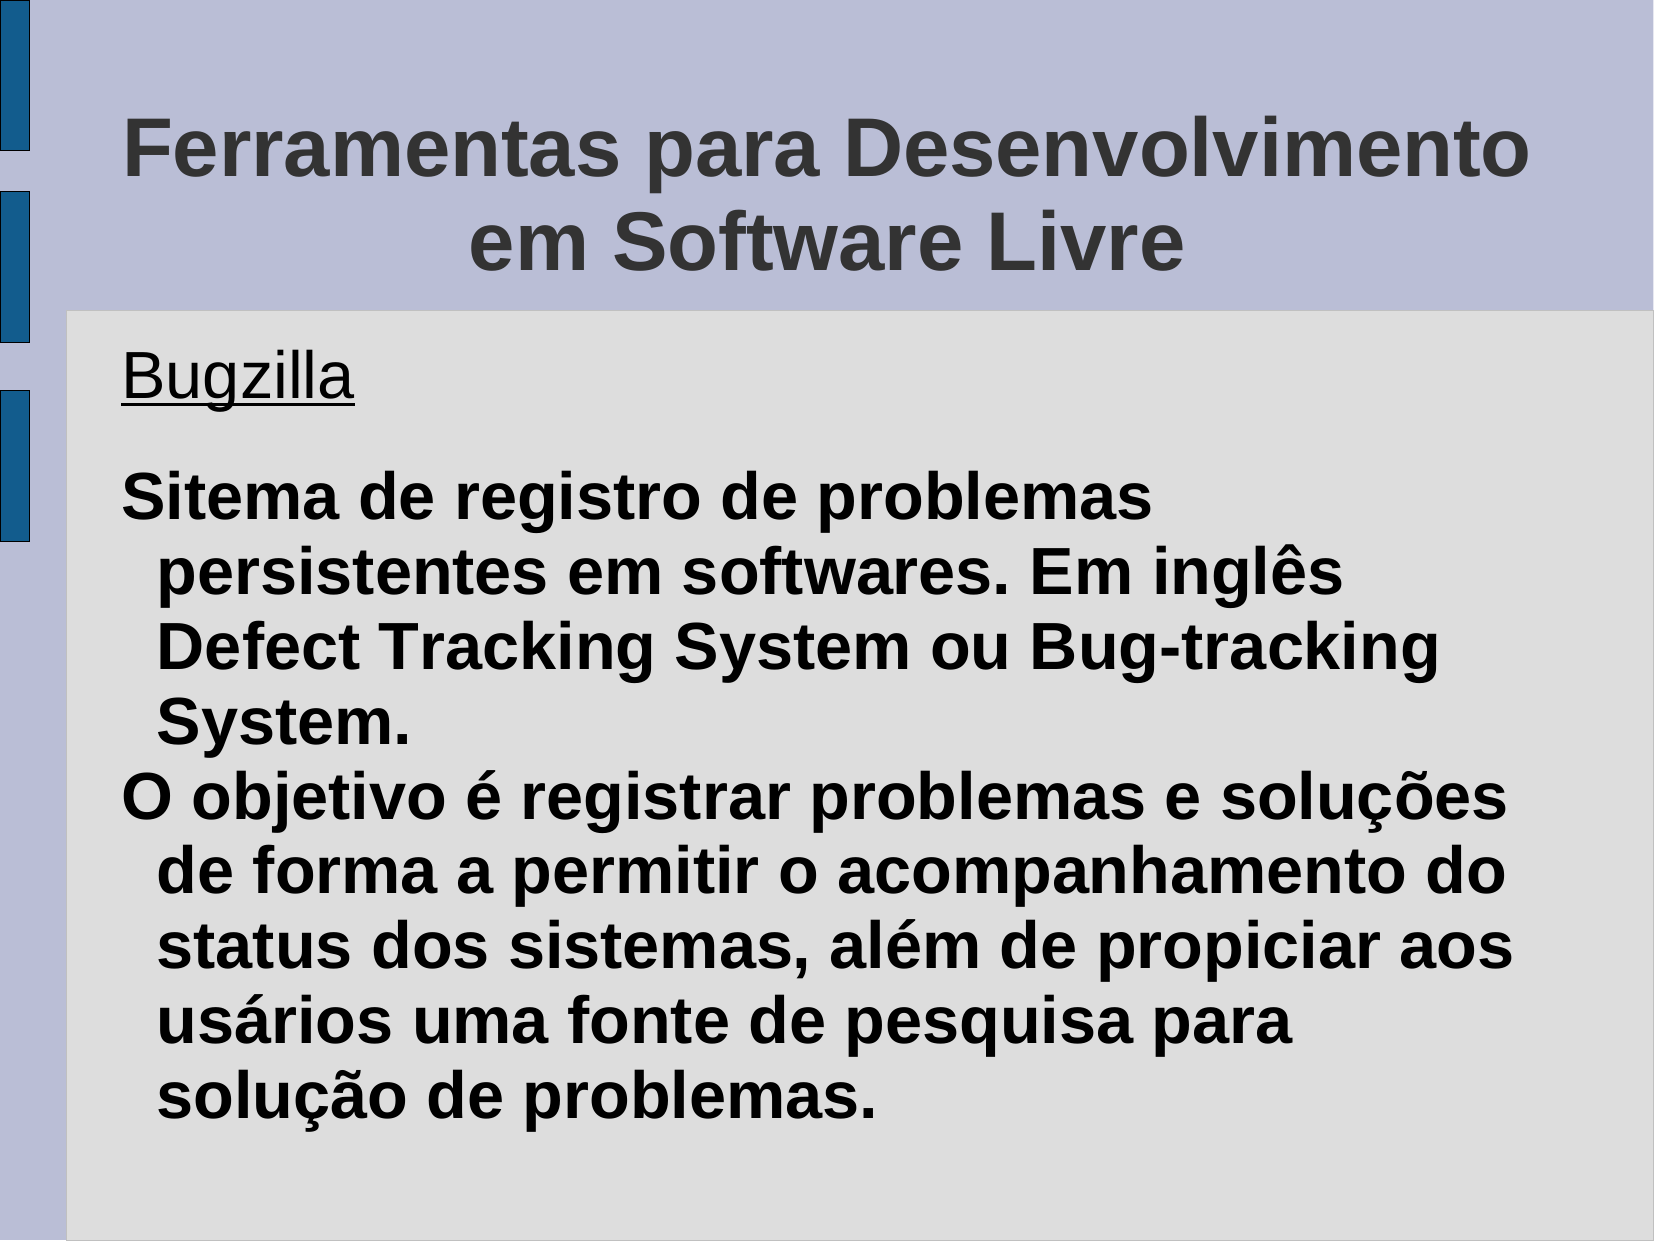

# Ferramentas para Desenvolvimento em Software Livre
Bugzilla
Sitema de registro de problemas persistentes em softwares. Em inglês Defect Tracking System ou Bug-tracking System.
O objetivo é registrar problemas e soluções de forma a permitir o acompanhamento do status dos sistemas, além de propiciar aos usários uma fonte de pesquisa para solução de problemas.